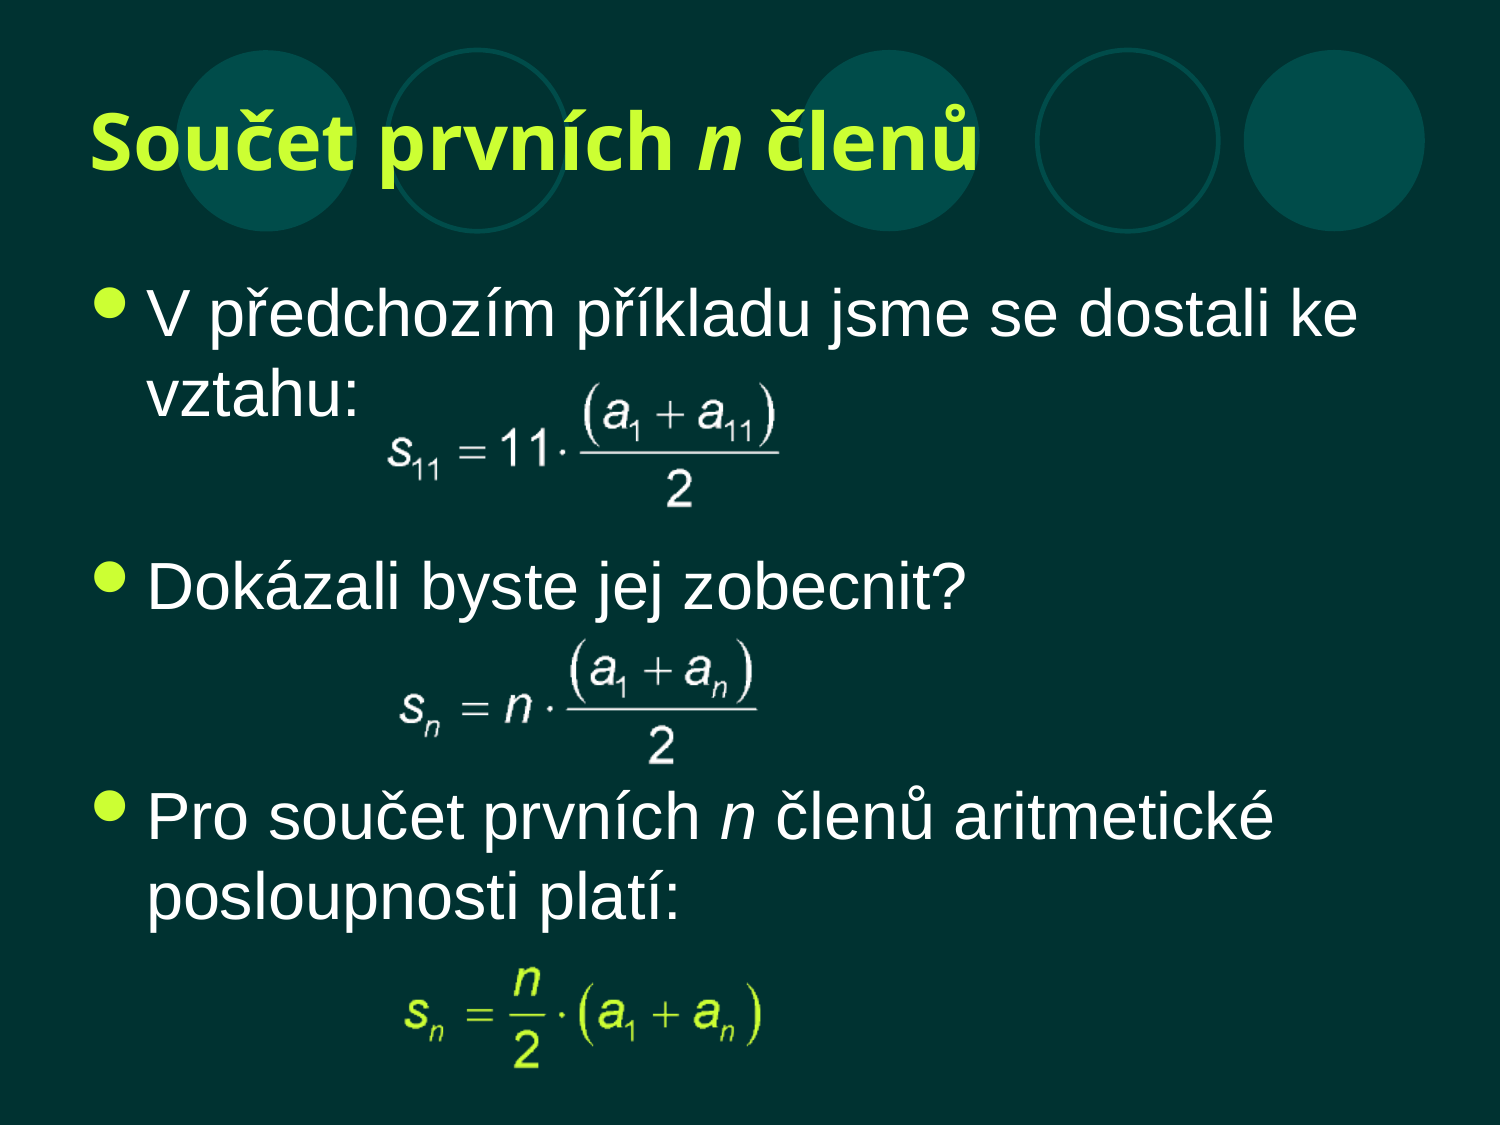

# Součet prvních n členů
V předchozím příkladu jsme se dostali ke vztahu:
Dokázali byste jej zobecnit?
Pro součet prvních n členů aritmetické posloupnosti platí: